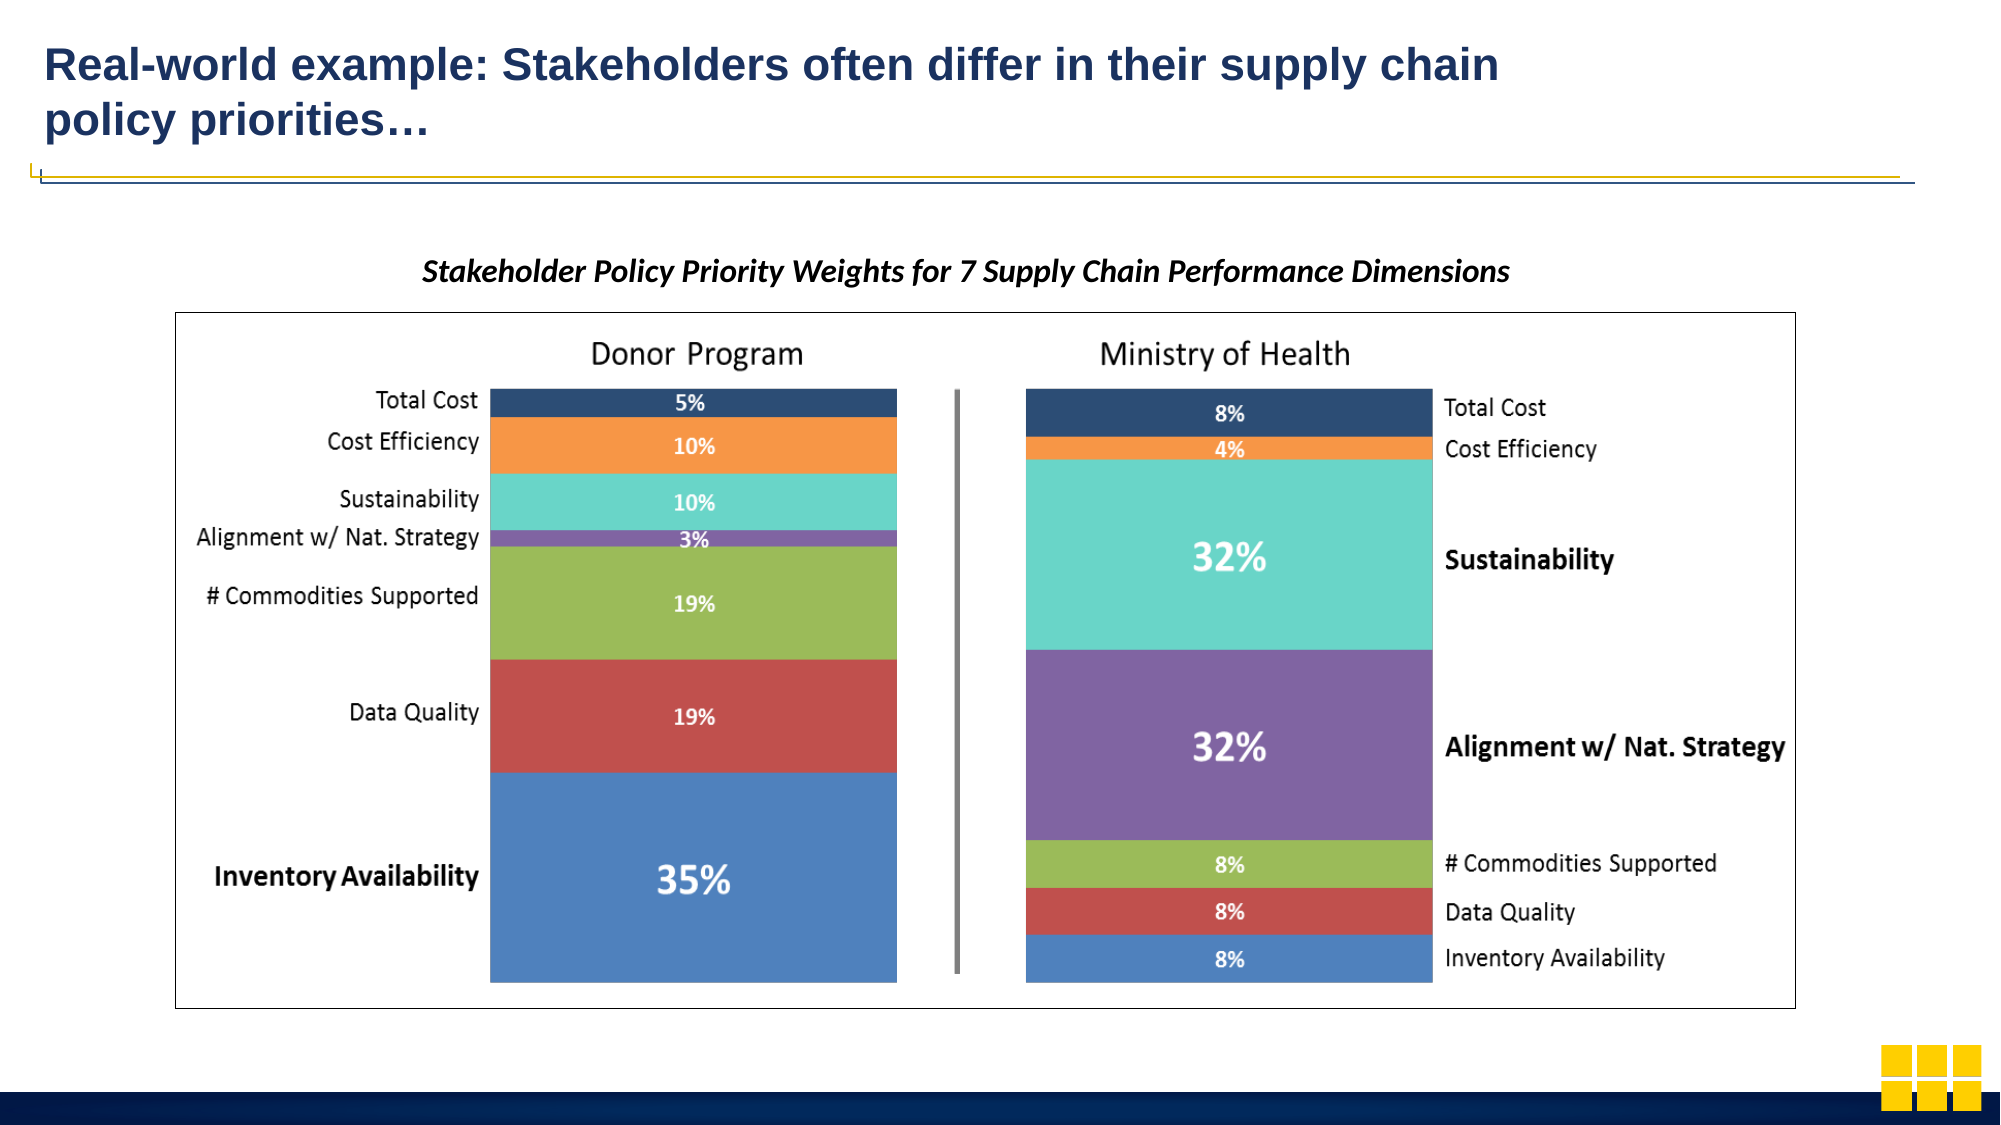

# Real-world example: Stakeholders often differ in their supply chain policy priorities…
Stakeholder Policy Priority Weights for 7 Supply Chain Performance Dimensions